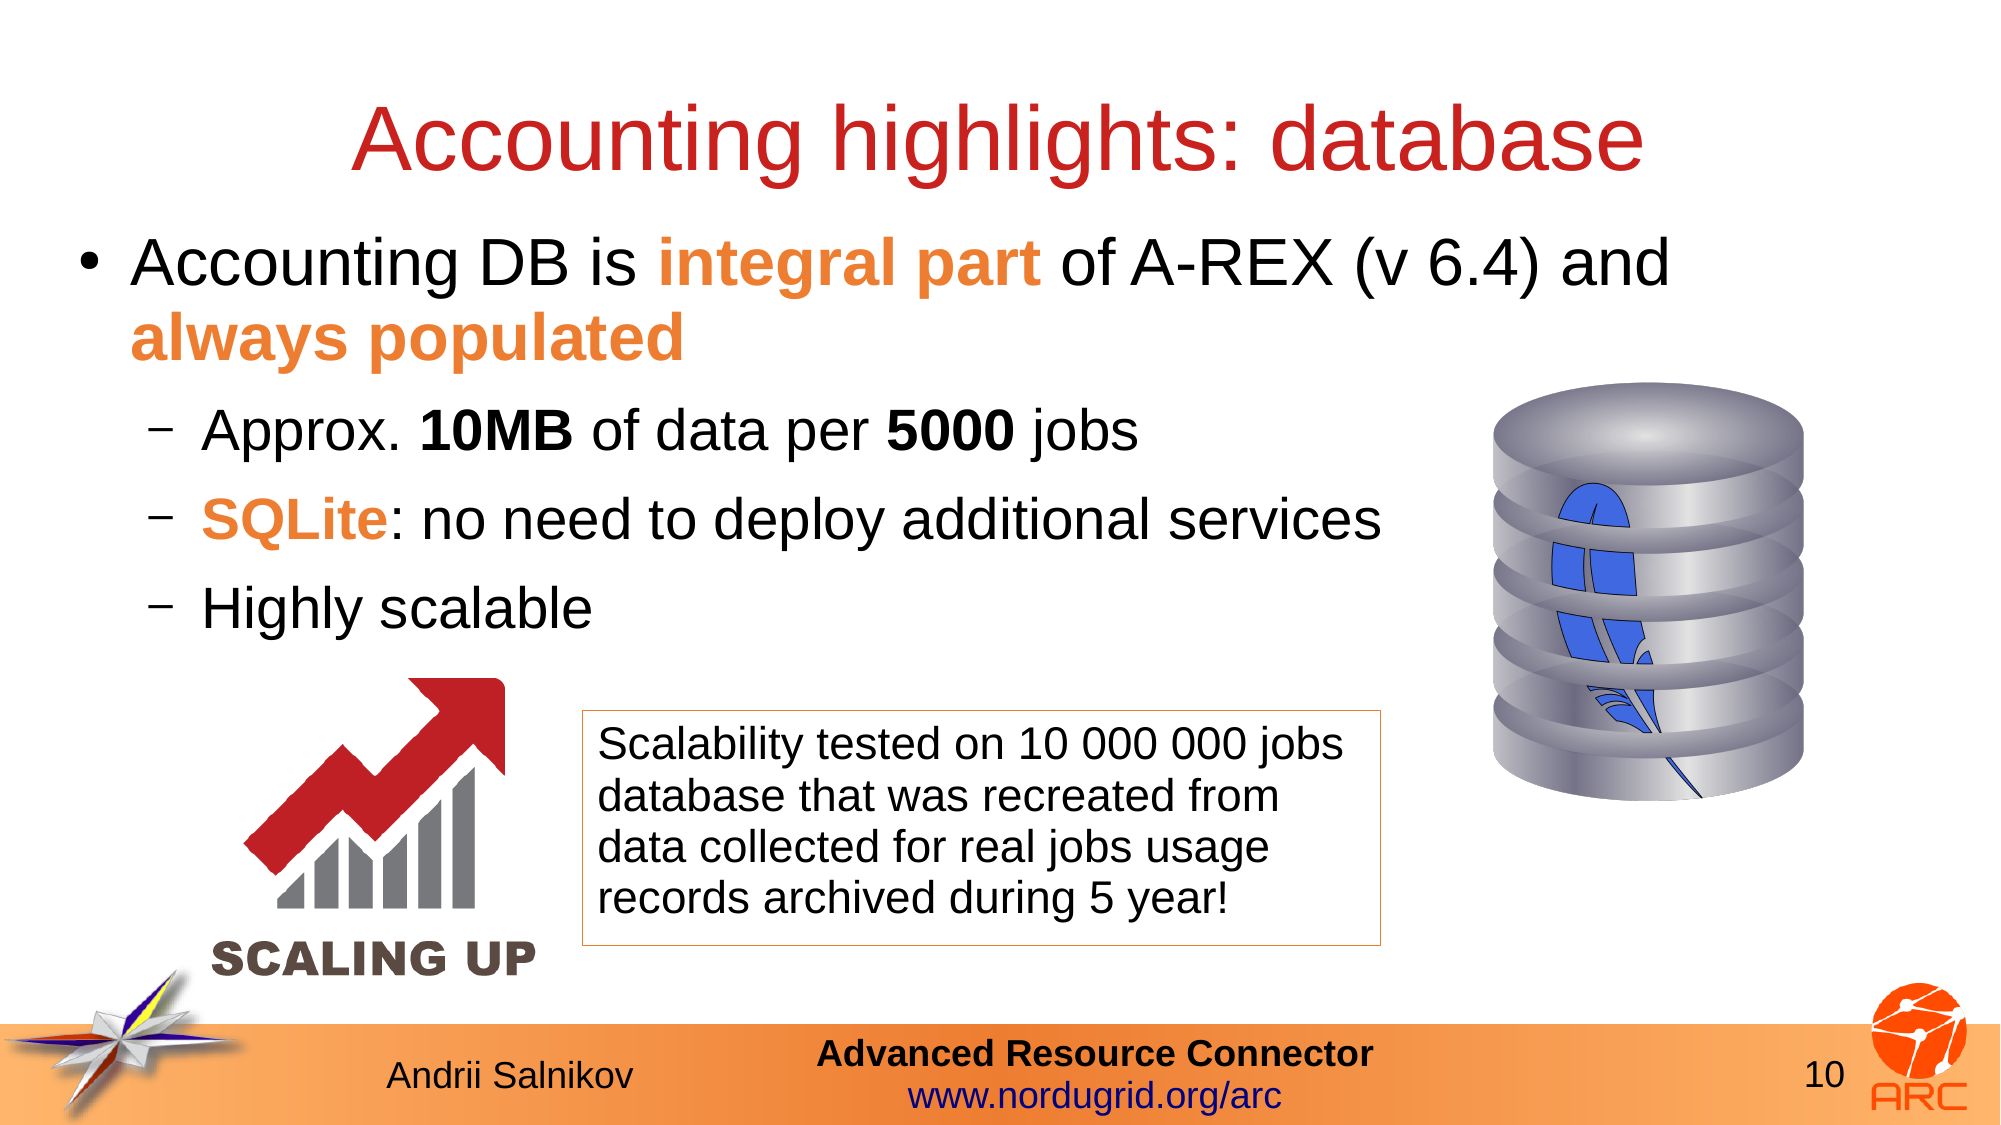

# Accounting highlights: database
Accounting DB is integral part of A-REX (v 6.4) and always populated
Approx. 10MB of data per 5000 jobs
SQLite: no need to deploy additional services
Highly scalable
Scalability tested on 10 000 000 jobs database that was recreated from data collected for real jobs usage records archived during 5 year!
Andrii Salnikov
10